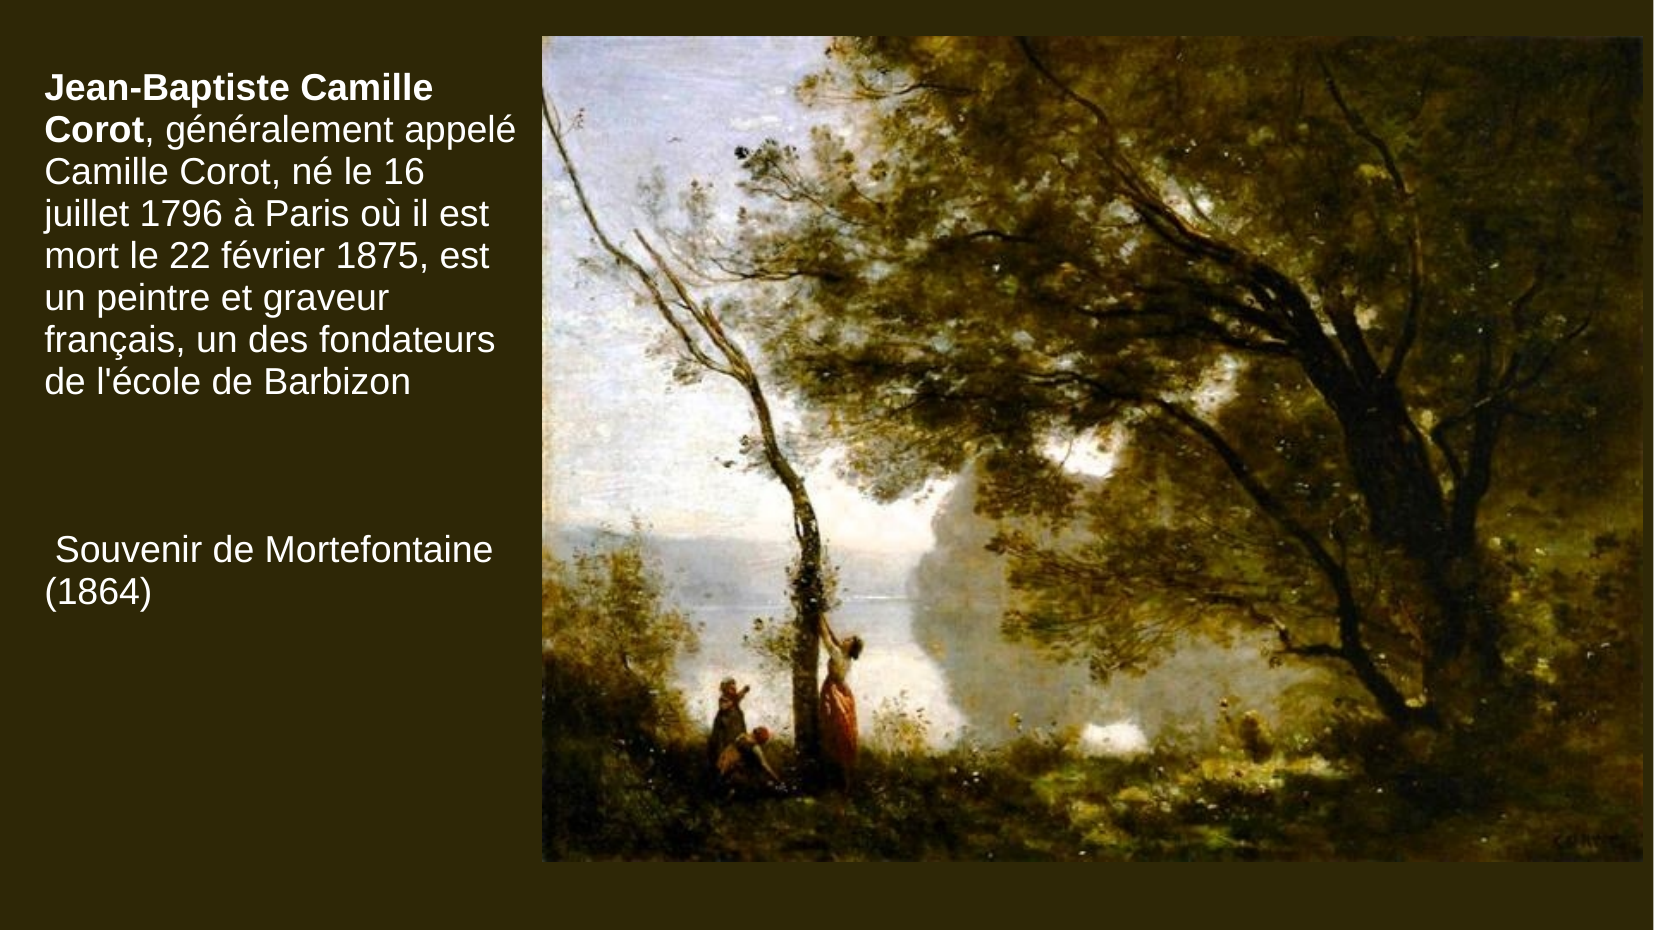

Jean-Baptiste Camille Corot, généralement appelé Camille Corot, né le 16 juillet 1796 à Paris où il est mort le 22 février 1875, est un peintre et graveur français, un des fondateurs de l'école de Barbizon
 Souvenir de Mortefontaine (1864)